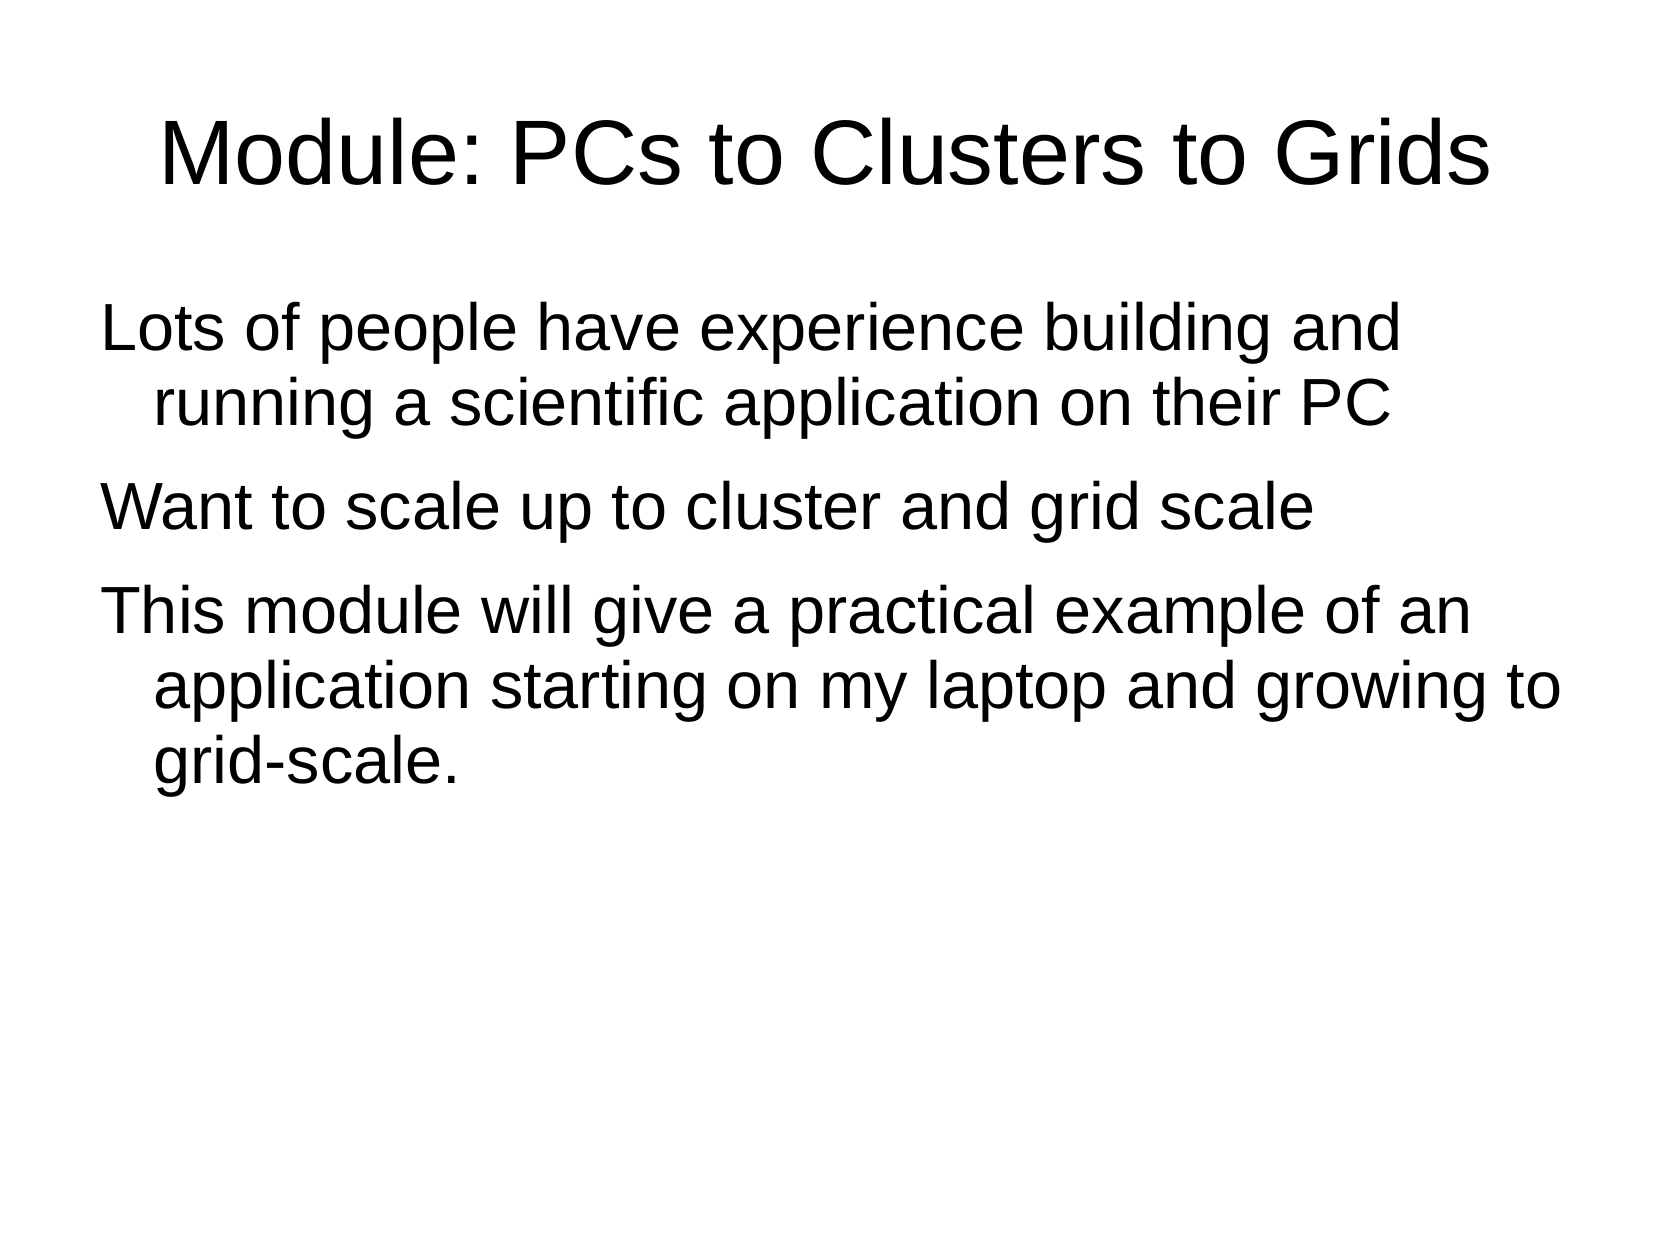

# Module: PCs to Clusters to Grids
Lots of people have experience building and running a scientific application on their PC
Want to scale up to cluster and grid scale
This module will give a practical example of an application starting on my laptop and growing to grid-scale.